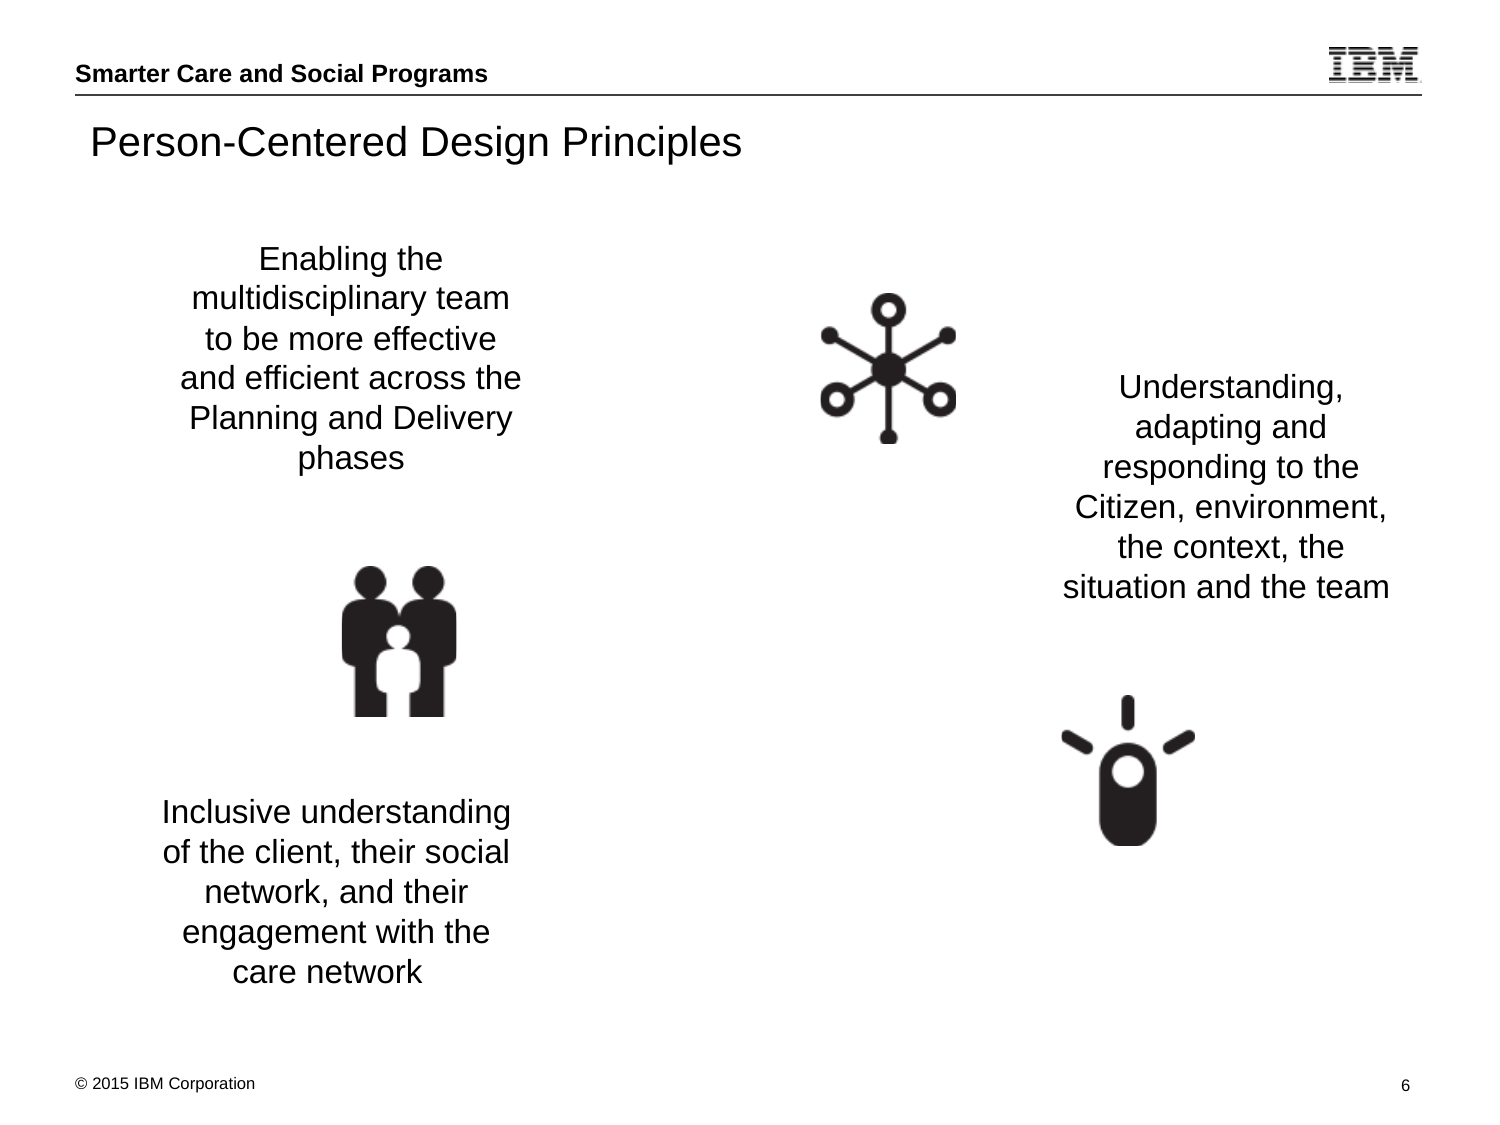

# Person-Centered Design Principles
Enabling the multidisciplinary team to be more effective and efficient across the Planning and Delivery phases
Adaptive
Multi-disciplinary
Holistic
Understanding, adapting and responding to the Citizen, environment, the context, the situation and the team
Inclusive understanding of the client, their social network, and their engagement with the care network